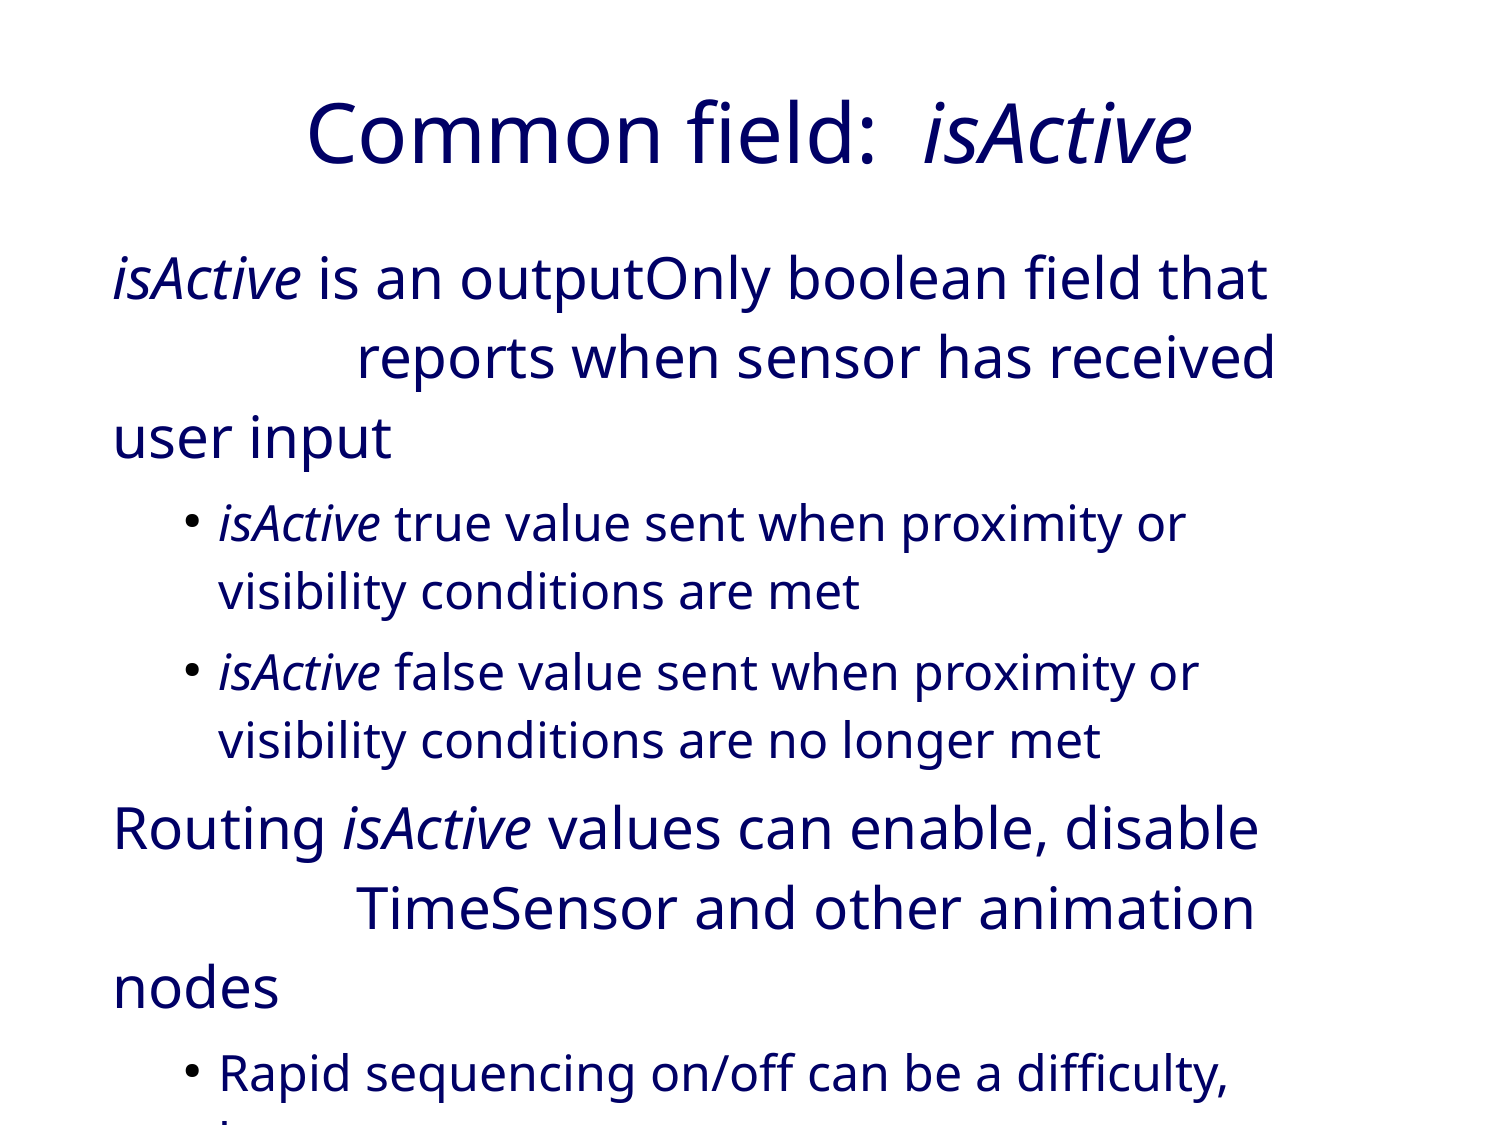

# Common field: isActive
isActive is an outputOnly boolean field that 		reports when sensor has received user input
isActive true value sent when proximity or visibility conditions are met
isActive false value sent when proximity or visibility conditions are no longer met
Routing isActive values can enable, disable 		TimeSensor and other animation nodes
Rapid sequencing on/off can be a difficulty, however
BooleanFilter, BooleanToggle, BooleanTrigger help, described in Chapter 9 Event Utilities and Scripting